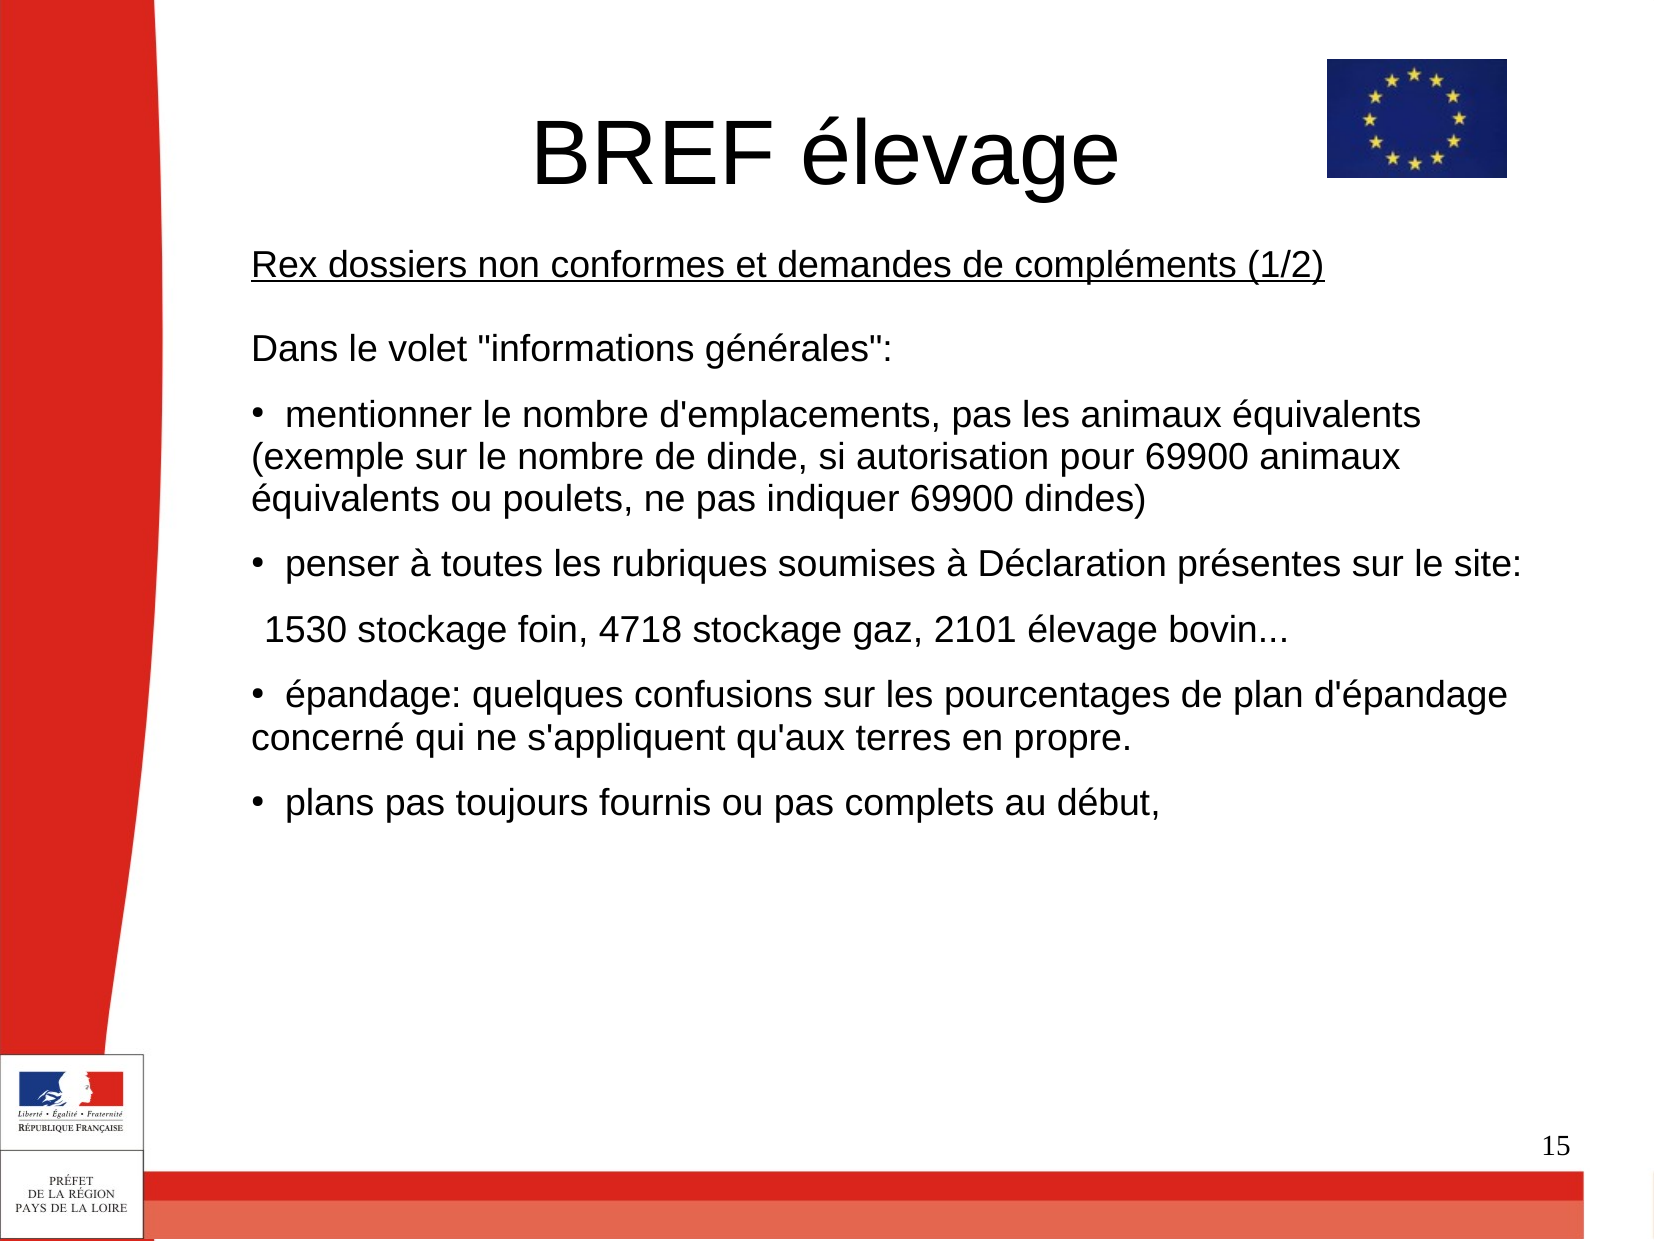

# BREF élevage
Rex dossiers non conformes et demandes de compléments (1/2)
Dans le volet "informations générales":
 mentionner le nombre d'emplacements, pas les animaux équivalents (exemple sur le nombre de dinde, si autorisation pour 69900 animaux équivalents ou poulets, ne pas indiquer 69900 dindes)
 penser à toutes les rubriques soumises à Déclaration présentes sur le site:
1530 stockage foin, 4718 stockage gaz, 2101 élevage bovin...
 épandage: quelques confusions sur les pourcentages de plan d'épandage concerné qui ne s'appliquent qu'aux terres en propre.
 plans pas toujours fournis ou pas complets au début,
15